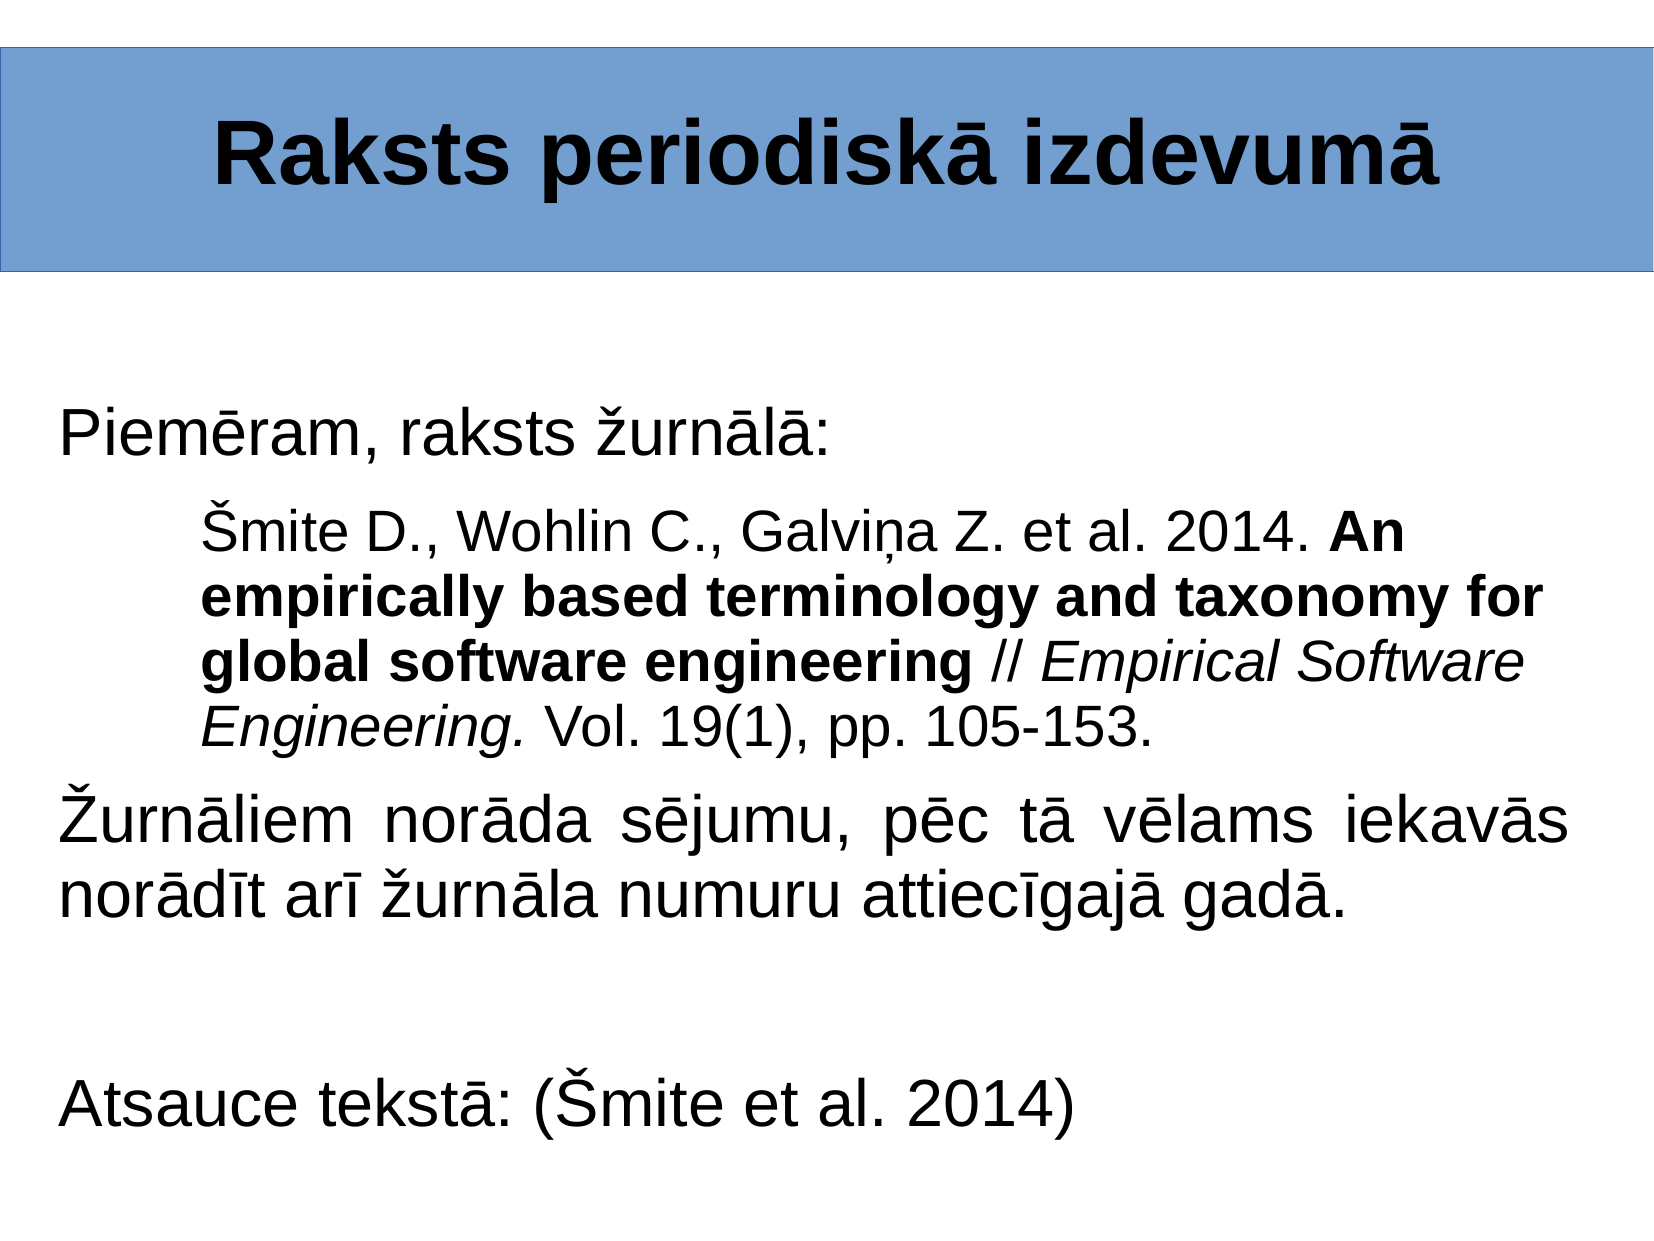

# Raksts periodiskā izdevumā
Piemēram, raksts žurnālā:
Šmite D., Wohlin C., Galviņa Z. et al. 2014. An empirically based terminology and taxonomy for global software engineering // Empirical Software Engineering. Vol. 19(1), pp. 105-153.
Žurnāliem norāda sējumu, pēc tā vēlams iekavās norādīt arī žurnāla numuru attiecīgajā gadā.
Atsauce tekstā: (Šmite et al. 2014)